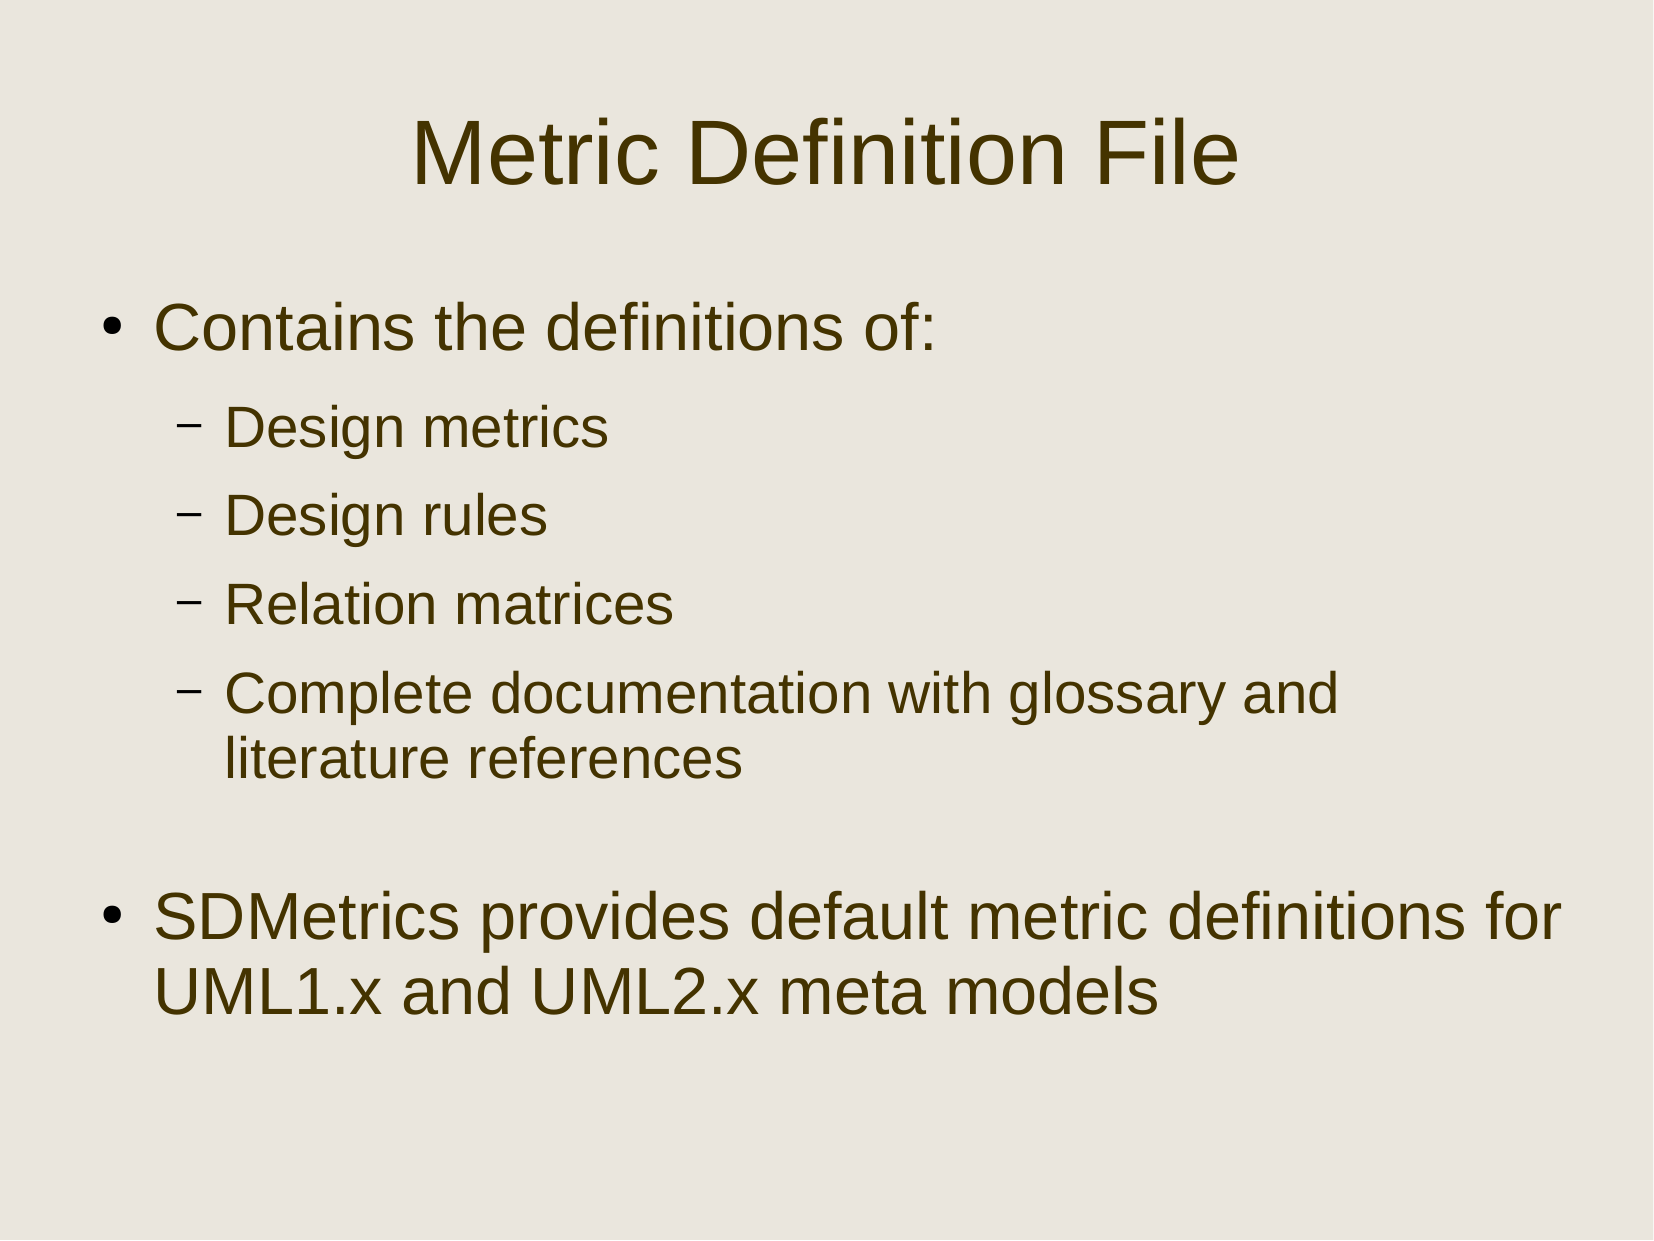

# Metric Definition File
Contains the definitions of:
Design metrics
Design rules
Relation matrices
Complete documentation with glossary and literature references
SDMetrics provides default metric definitions for UML1.x and UML2.x meta models